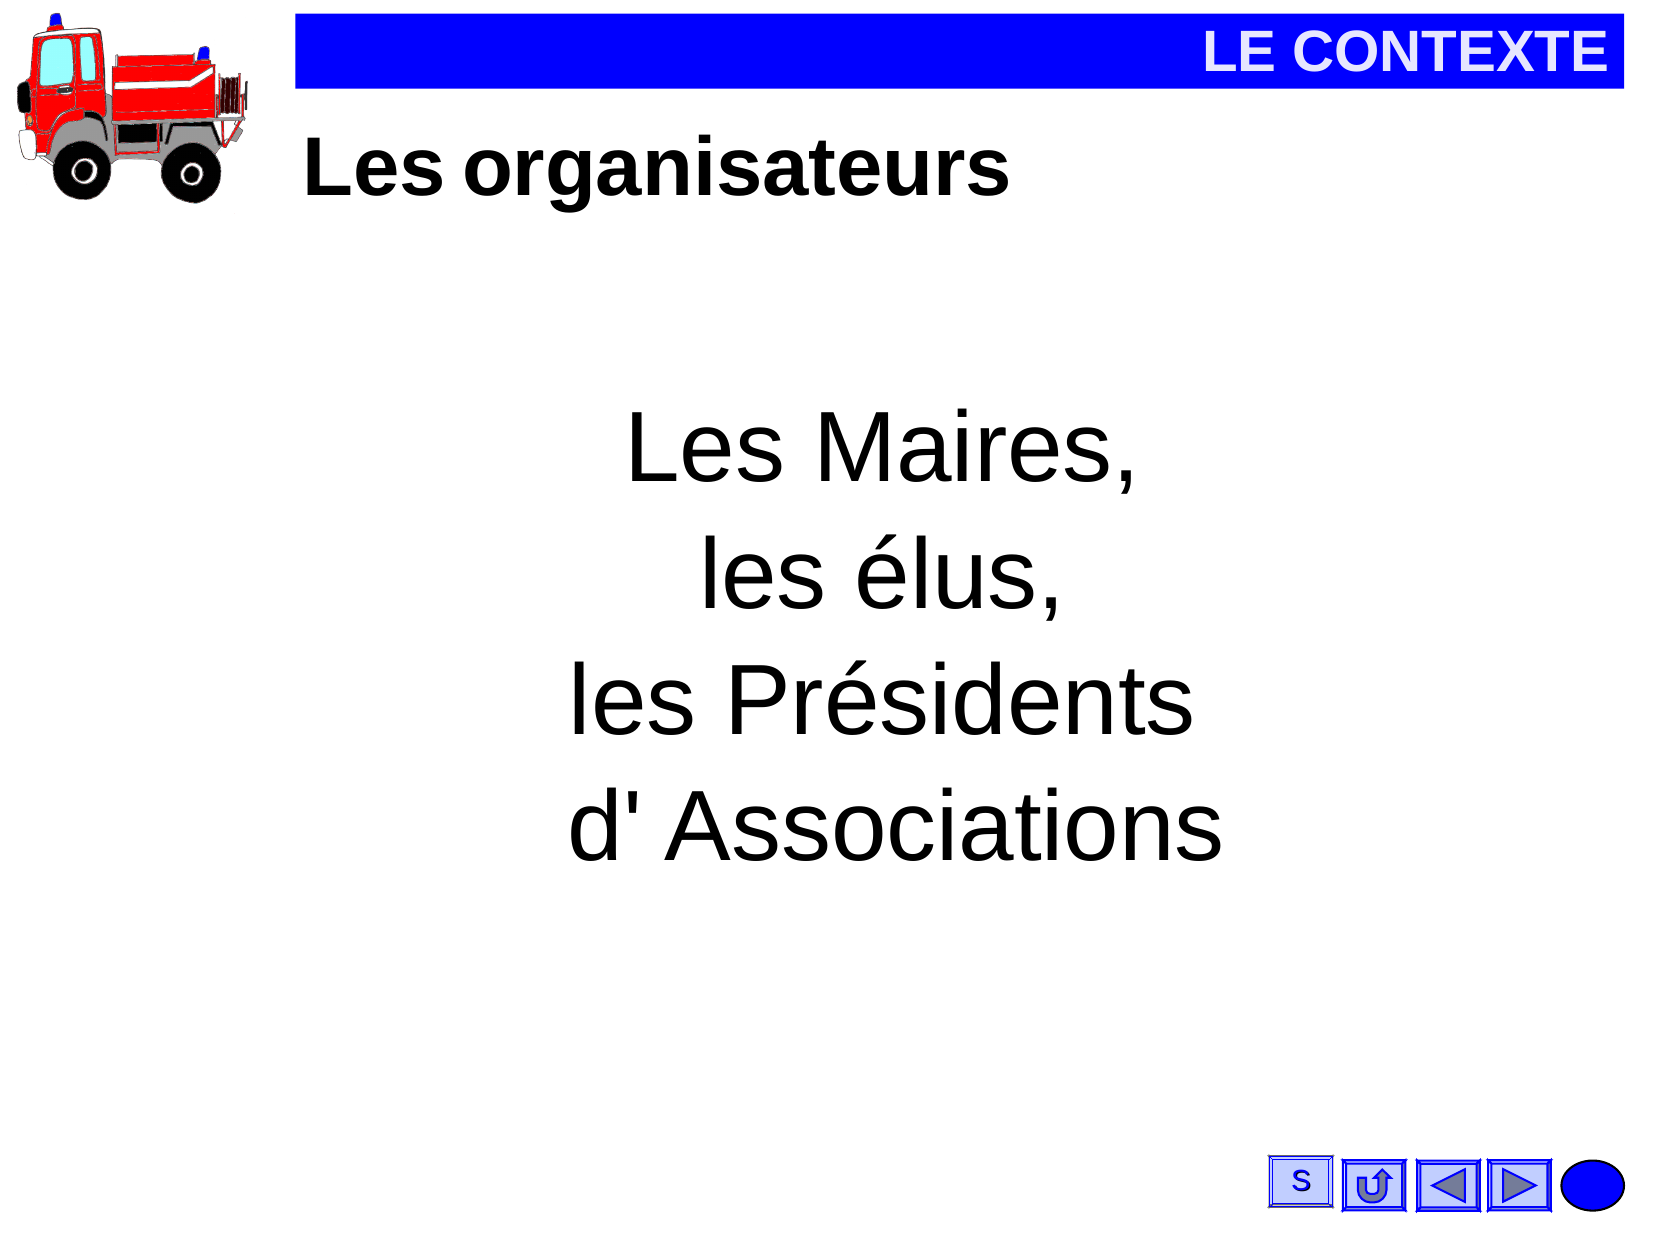

LE CONTEXTE
Les organisateurs
# Les Maires,
les élus,
les Présidents
d' Associations